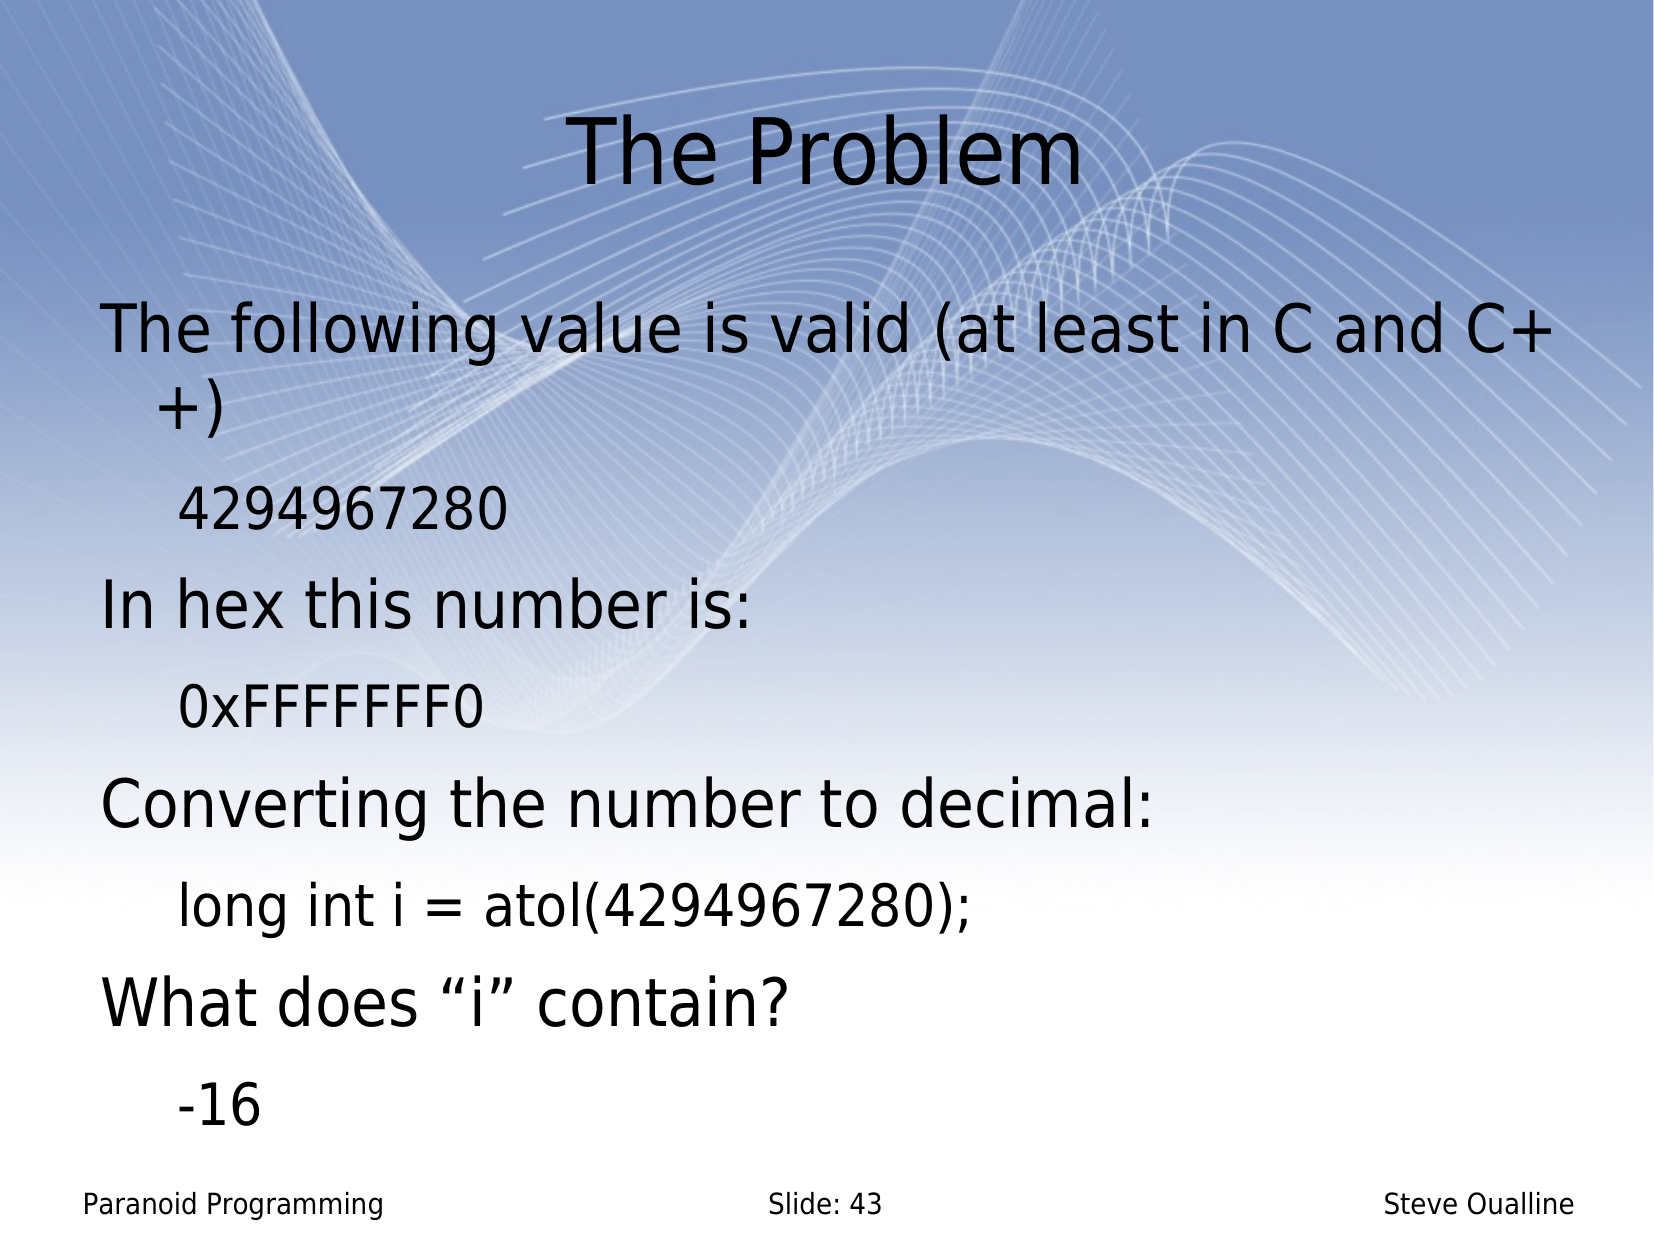

# The Problem
The following value is valid (at least in C and C++)
4294967280
In hex this number is:
0xFFFFFFF0
Converting the number to decimal:
long int i = atol(4294967280);
What does “i” contain?
-16
Paranoid Programming
Steve Oualline
43